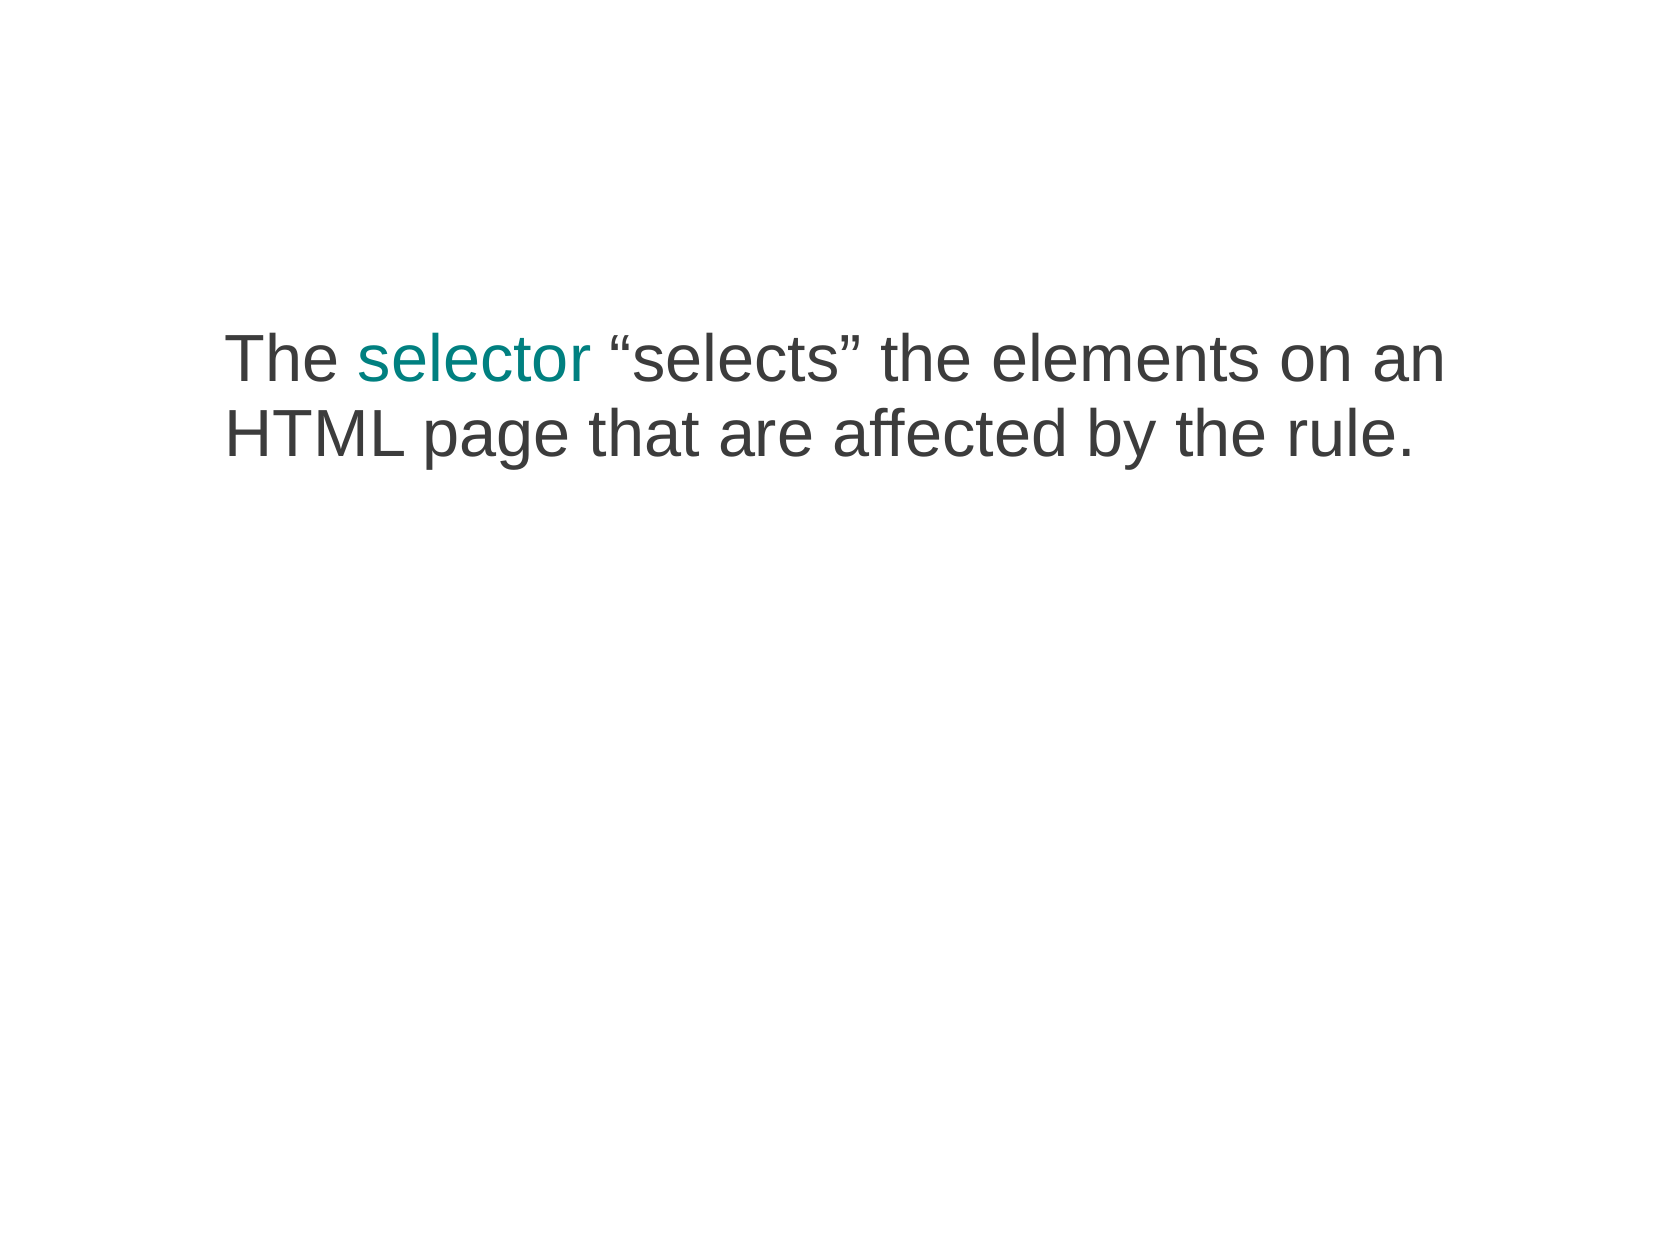

The selector “selects” the elements on an HTML page that are affected by the rule.